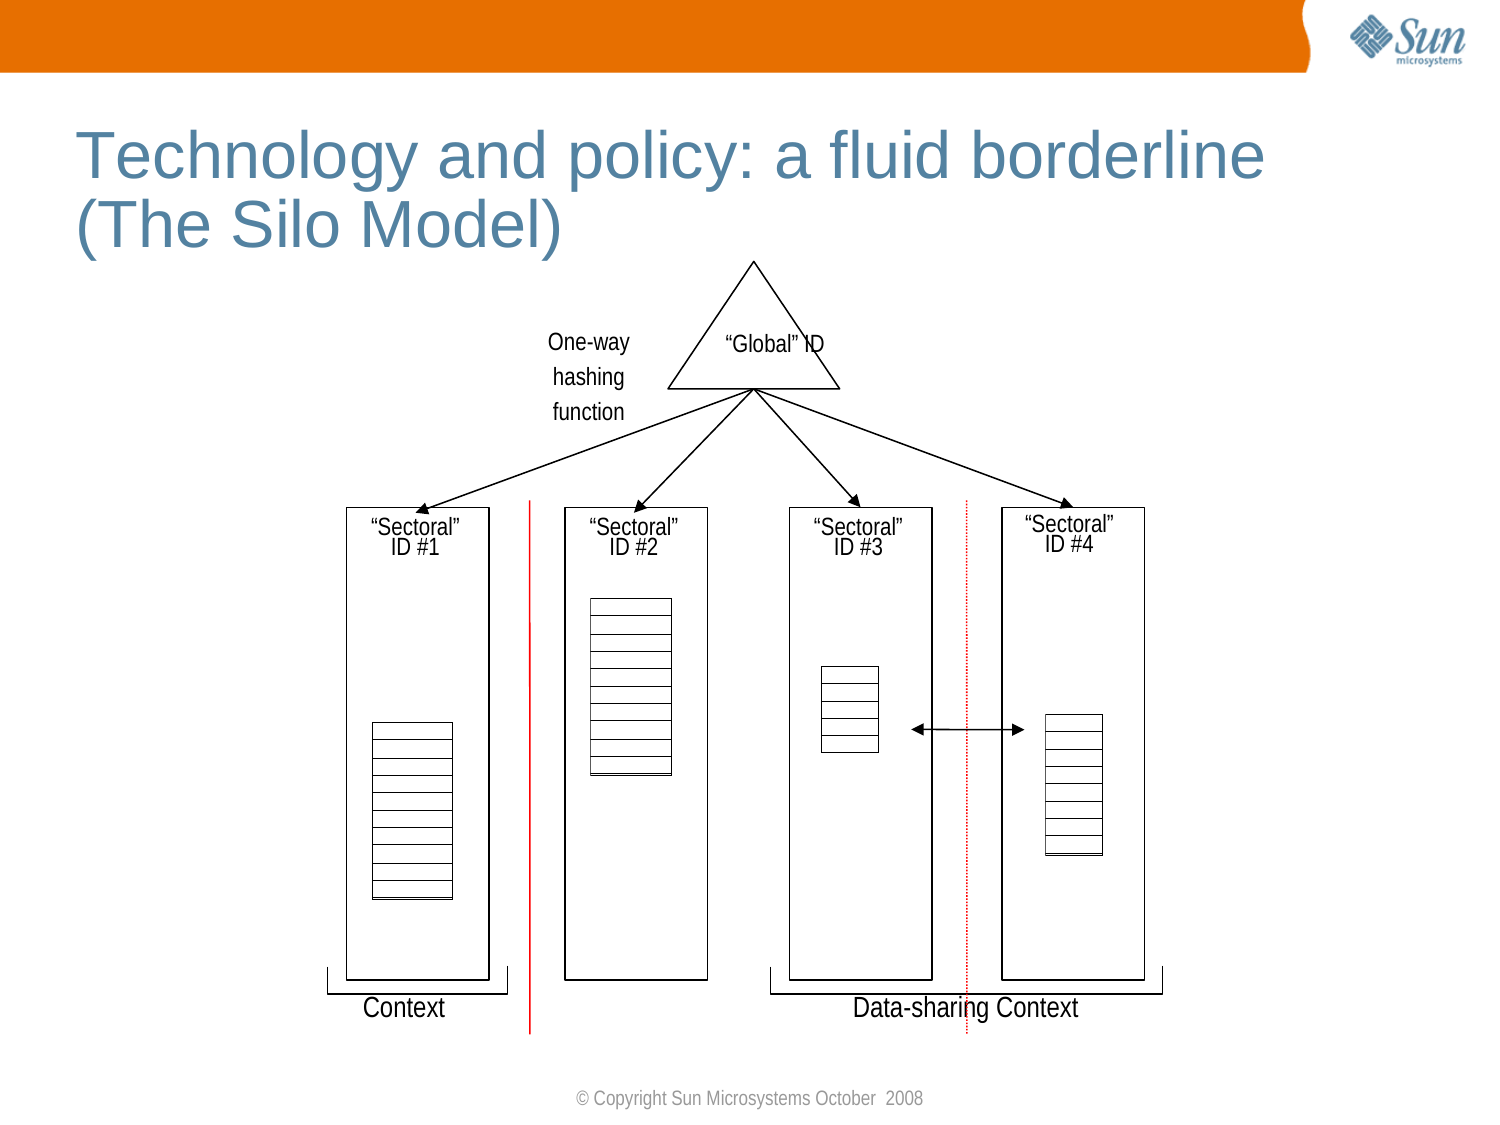

# Technology and policy: a fluid borderline (The Silo Model)
“Global” ID
One-way
hashing
function
“Sectoral” ID #4
“Sectoral” ID #1
“Sectoral” ID #2
“Sectoral” ID #3
Context
Data-sharing Context